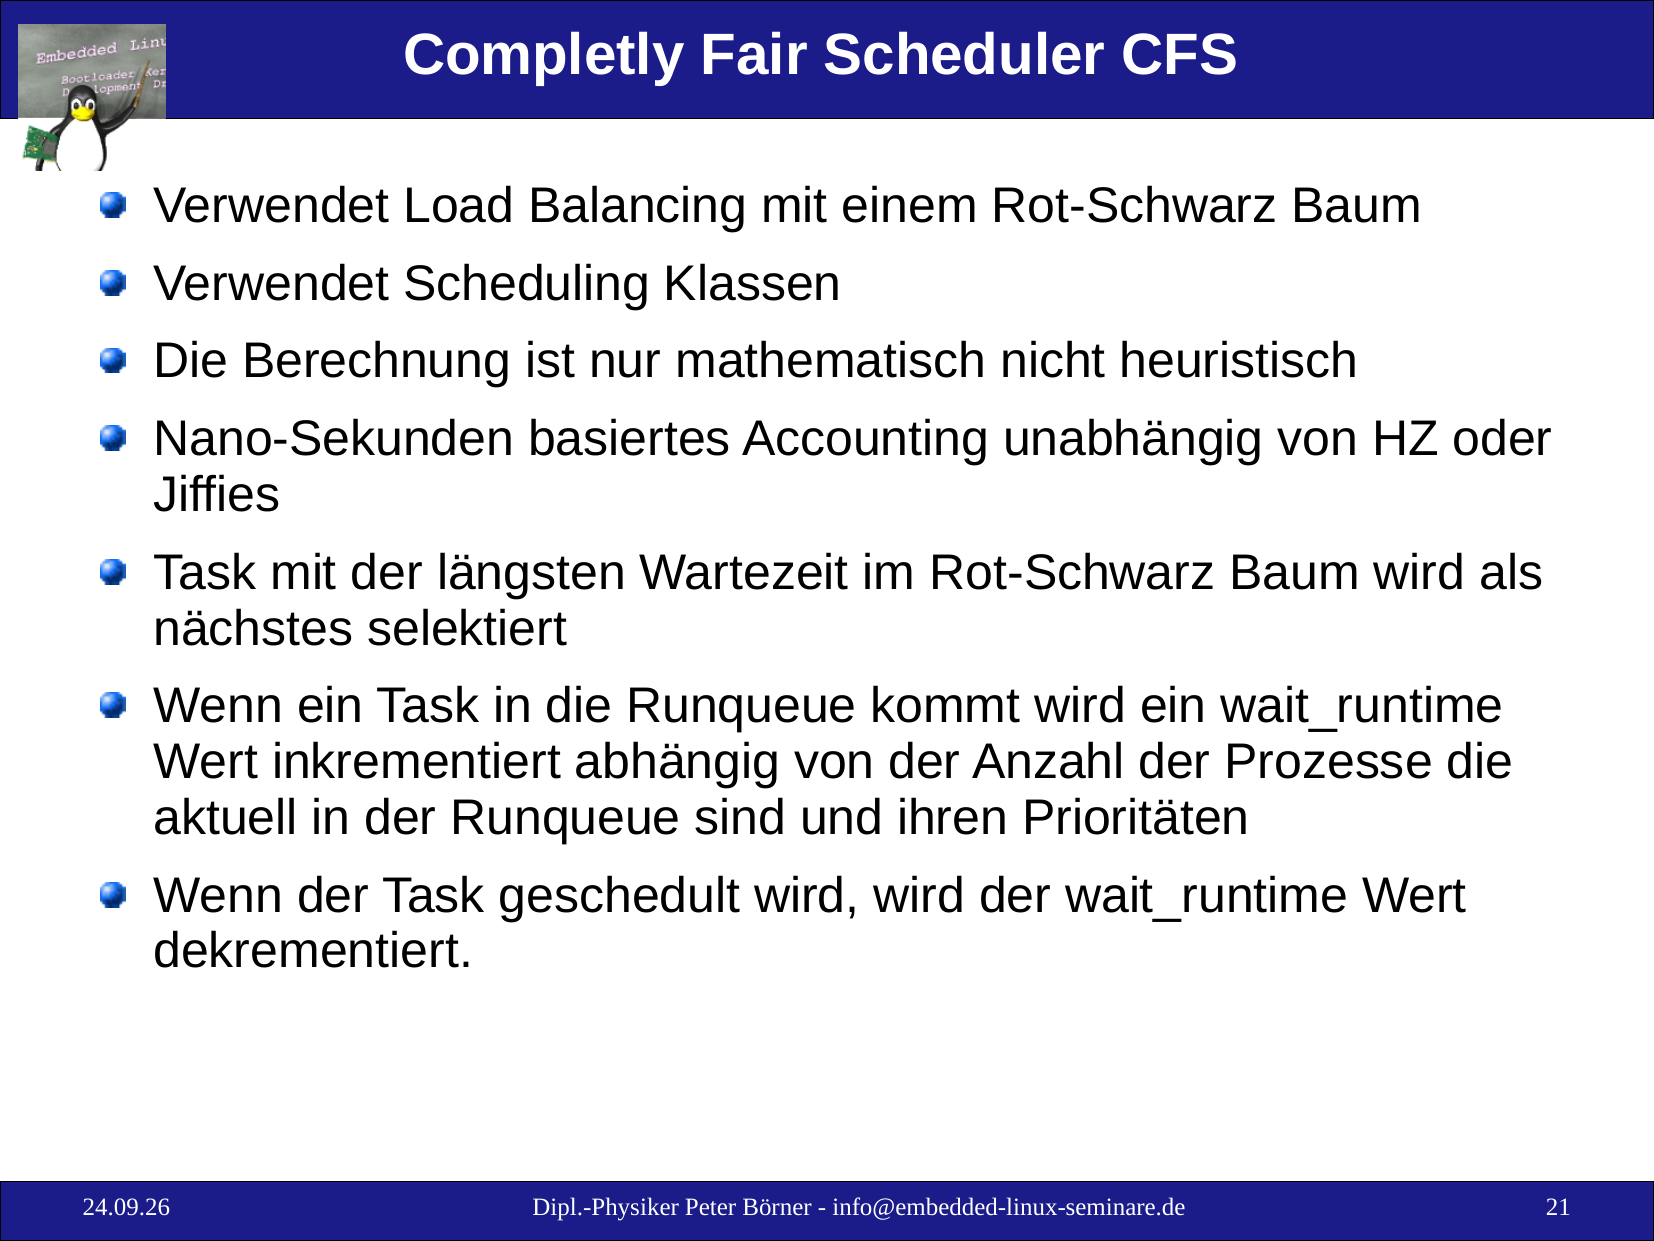

# Completly Fair Scheduler CFS
Verwendet Load Balancing mit einem Rot-Schwarz Baum
Verwendet Scheduling Klassen
Die Berechnung ist nur mathematisch nicht heuristisch
Nano-Sekunden basiertes Accounting unabhängig von HZ oder Jiffies
Task mit der längsten Wartezeit im Rot-Schwarz Baum wird als nächstes selektiert
Wenn ein Task in die Runqueue kommt wird ein wait_runtime Wert inkrementiert abhängig von der Anzahl der Prozesse die aktuell in der Runqueue sind und ihren Prioritäten
Wenn der Task geschedult wird, wird der wait_runtime Wert dekrementiert.
 Dipl.-Physiker Peter Börner - info@embedded-linux-seminare.de
21